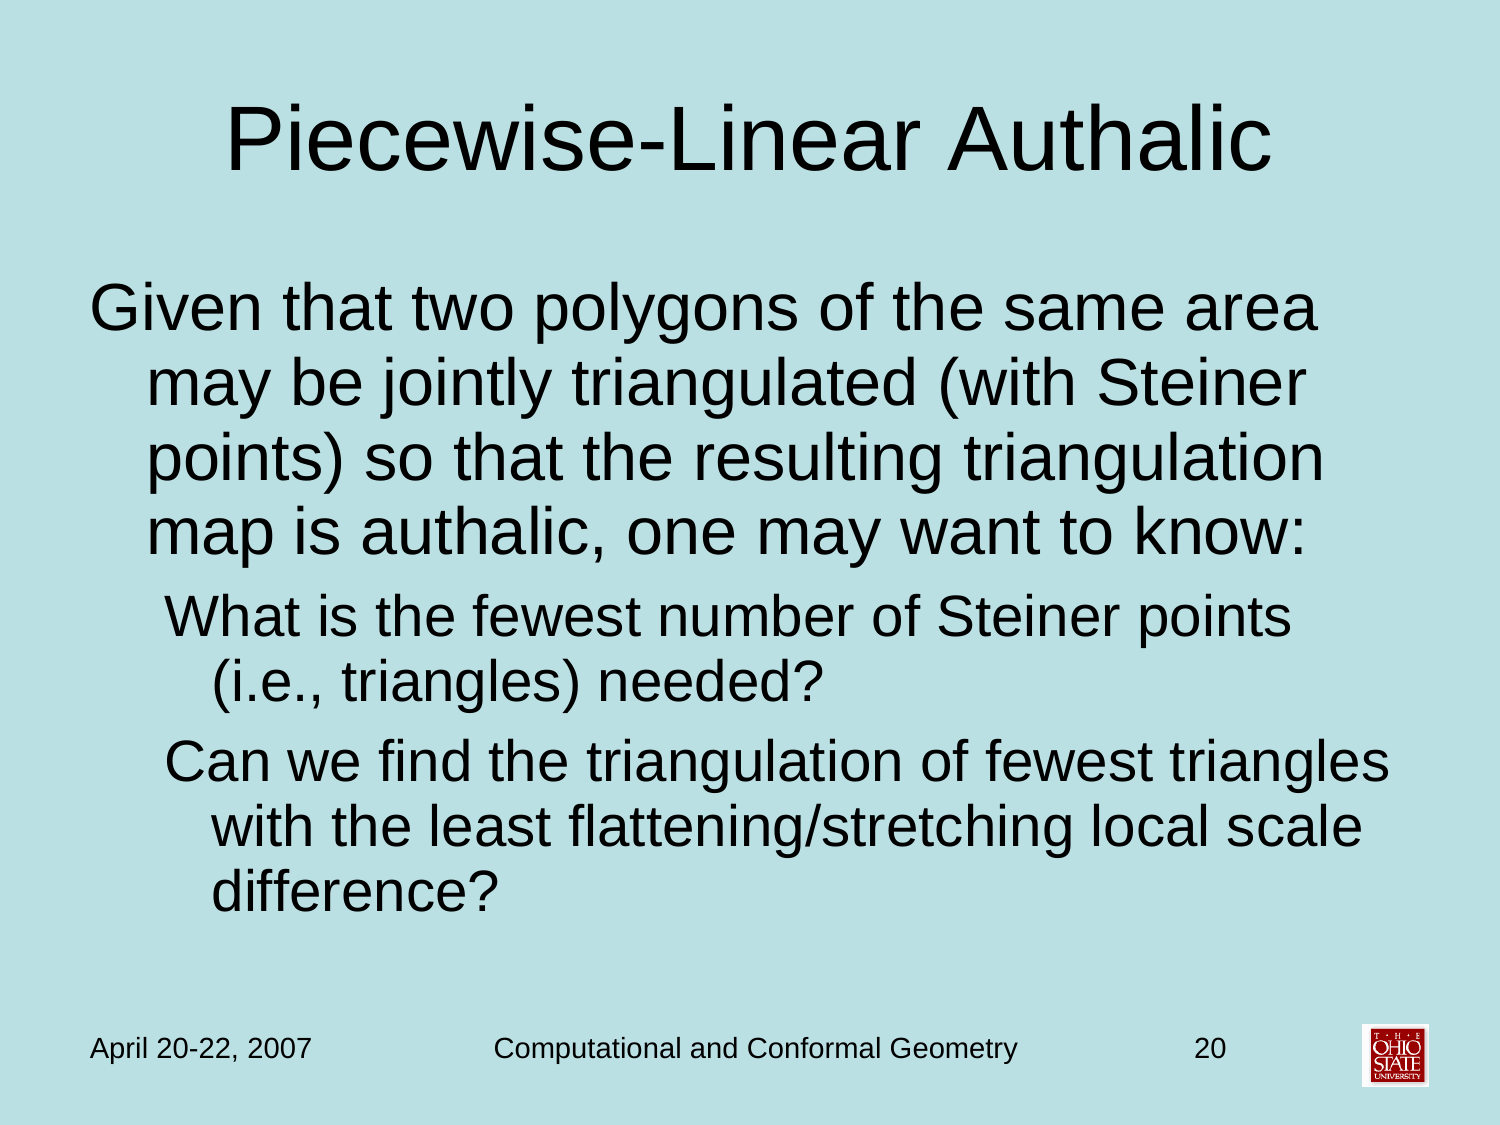

# Piecewise-Linear Authalic
Given that two polygons of the same area may be jointly triangulated (with Steiner points) so that the resulting triangulation map is authalic, one may want to know:
What is the fewest number of Steiner points (i.e., triangles) needed?
Can we find the triangulation of fewest triangles with the least flattening/stretching local scale difference?
April 20-22, 2007
Computational and Conformal Geometry
20